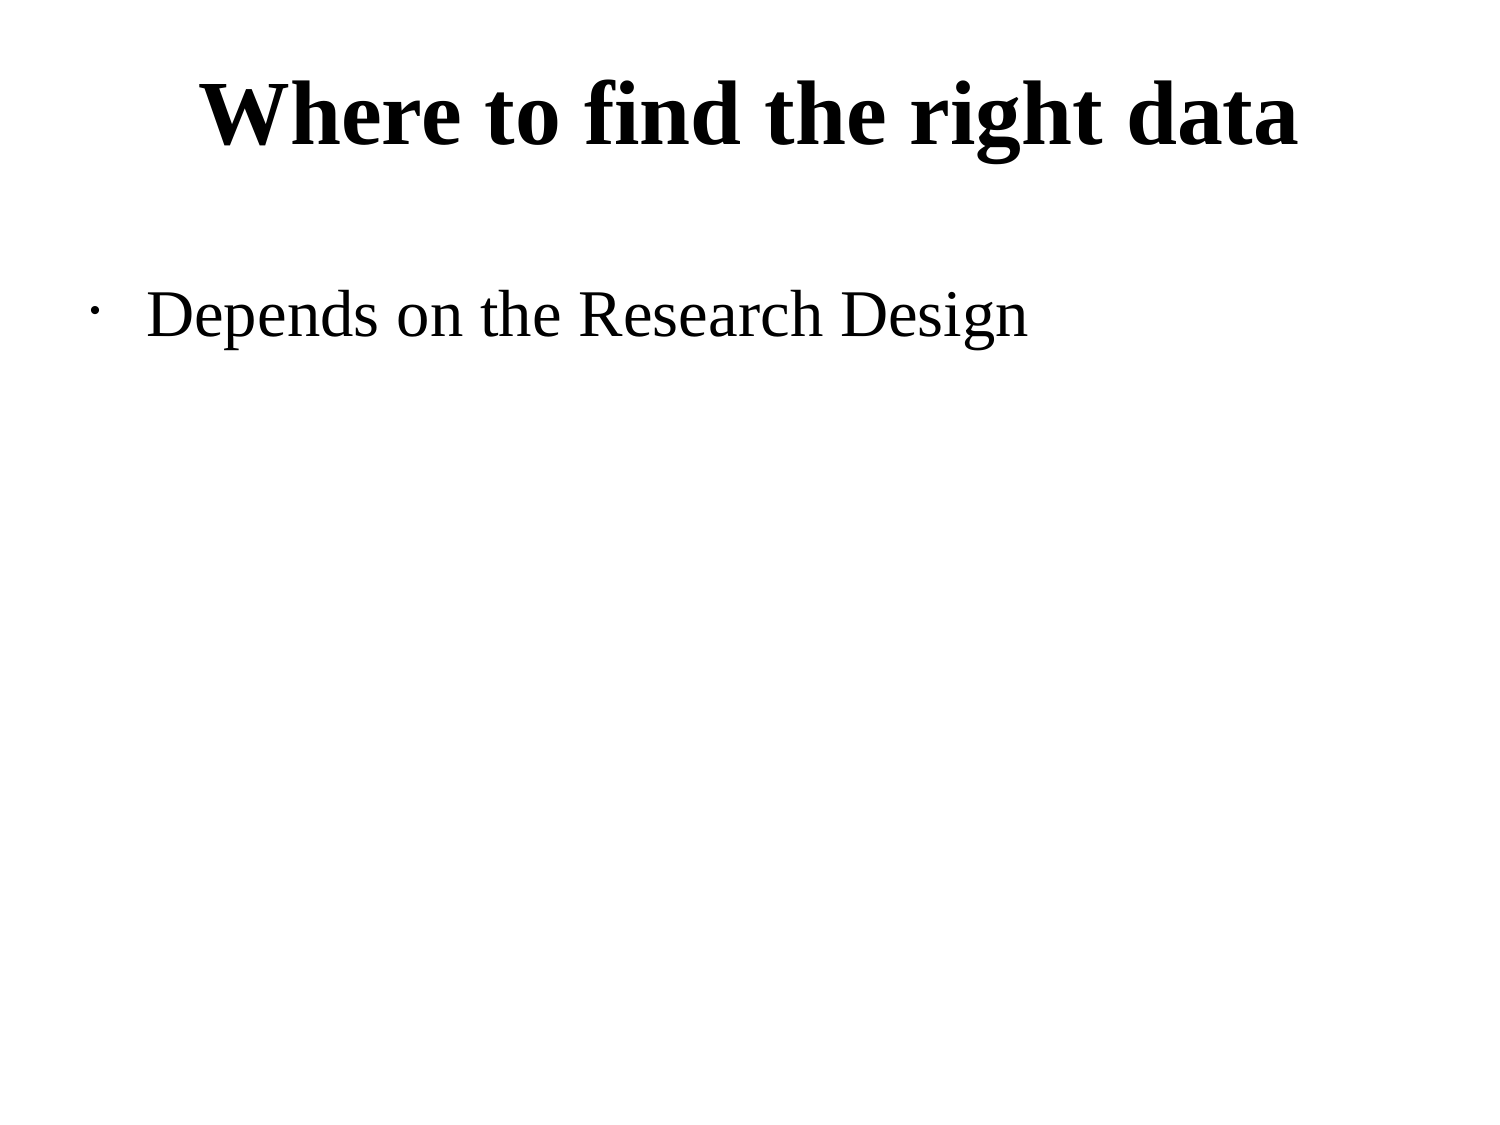

# Where to find the right data
Depends on the Research Design
Research Questions
Problem Area
Research Design